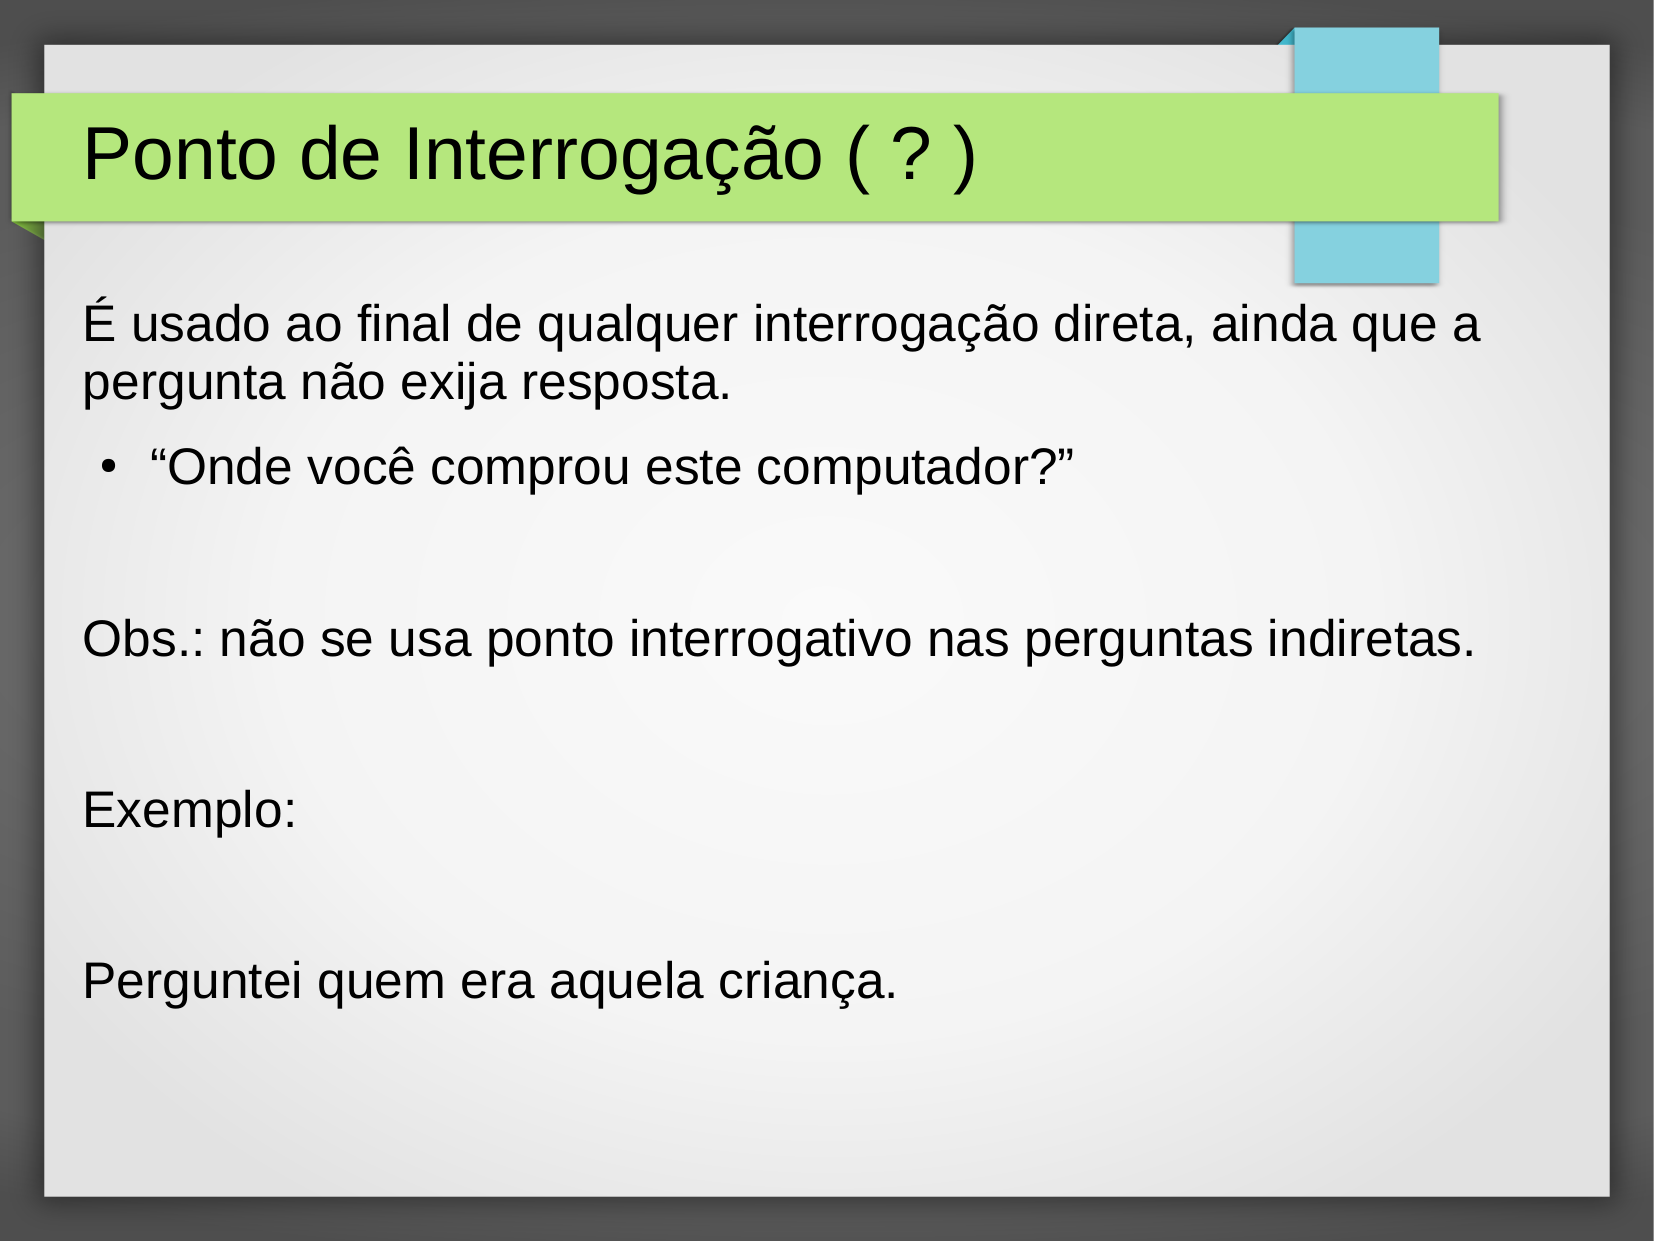

# Ponto de Interrogação ( ? )
É usado ao final de qualquer interrogação direta, ainda que a pergunta não exija resposta.
“Onde você comprou este computador?”
Obs.: não se usa ponto interrogativo nas perguntas indiretas.
Exemplo:
Perguntei quem era aquela criança.